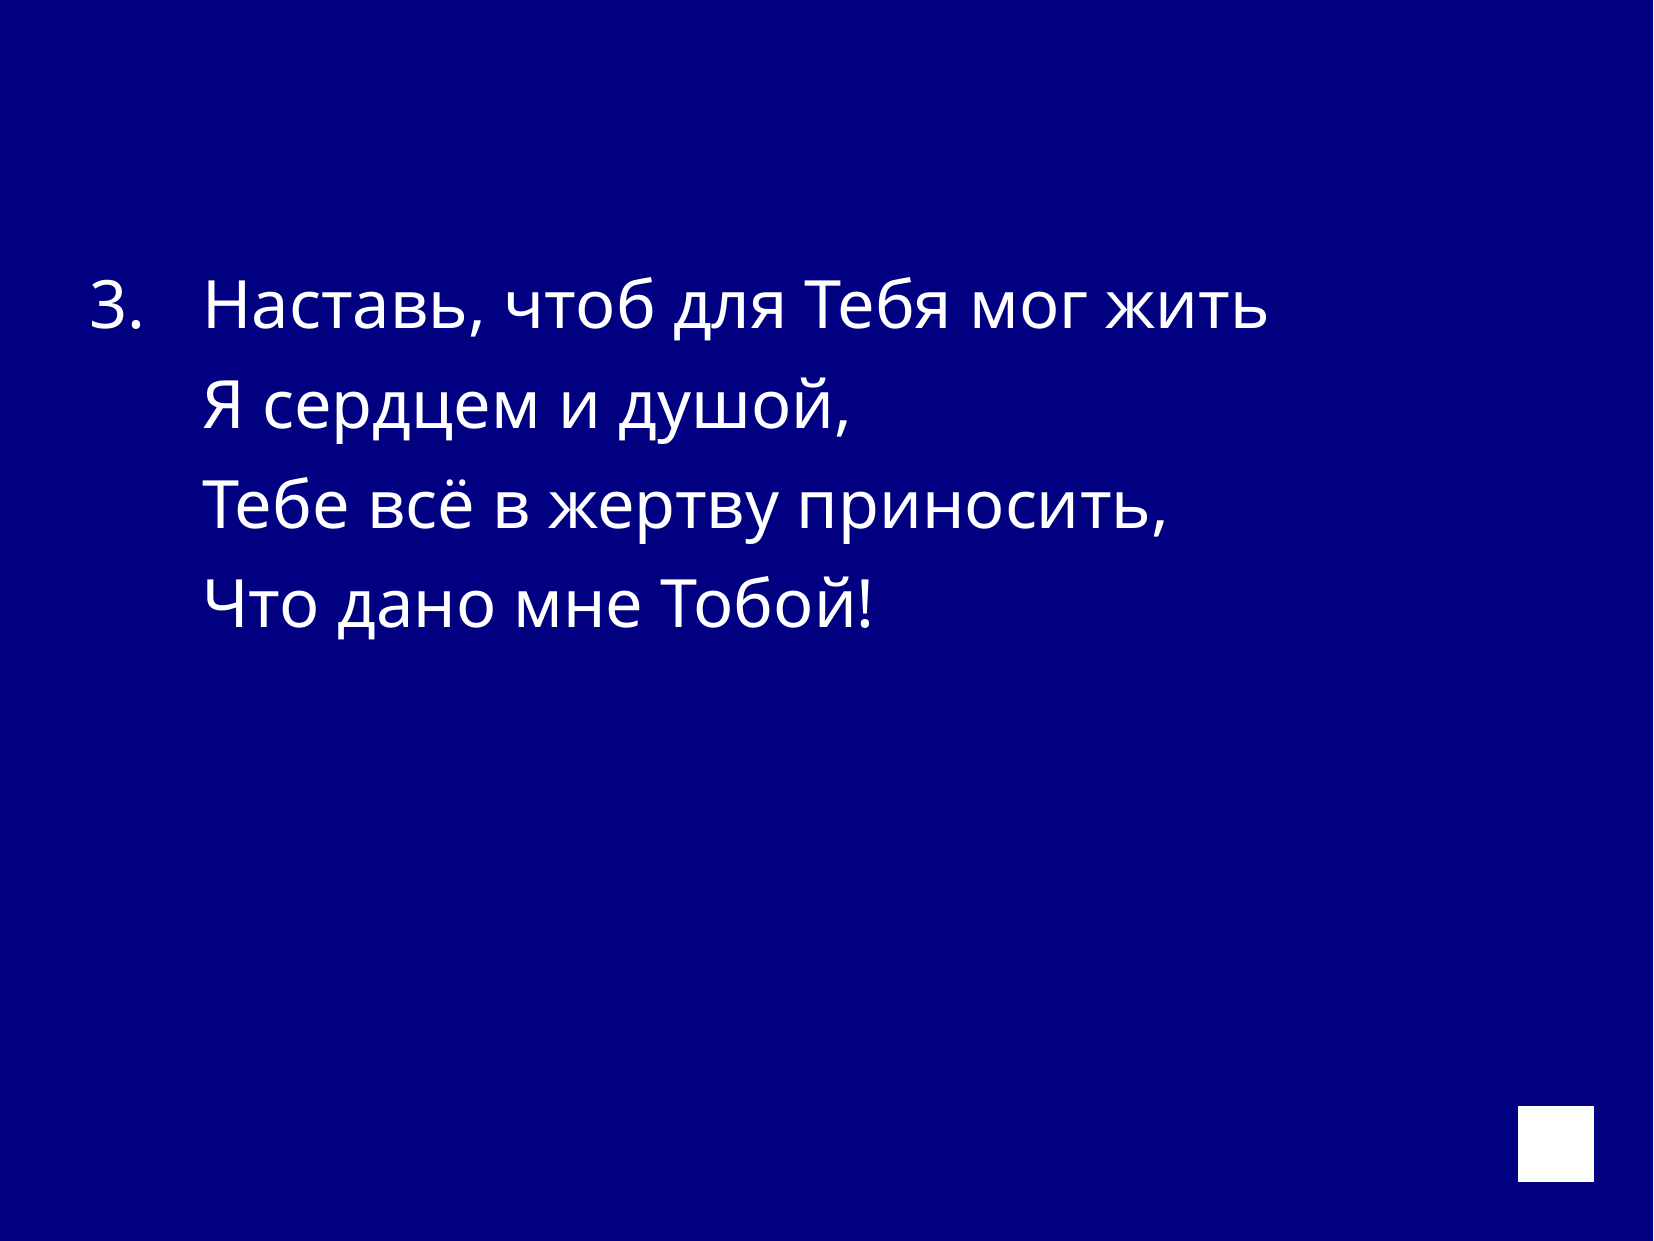

3.	Наставь, чтоб для Тебя мог жить
	Я сердцем и душой,
	Тебе всё в жертву приносить,
	Что дано мне Тобой!